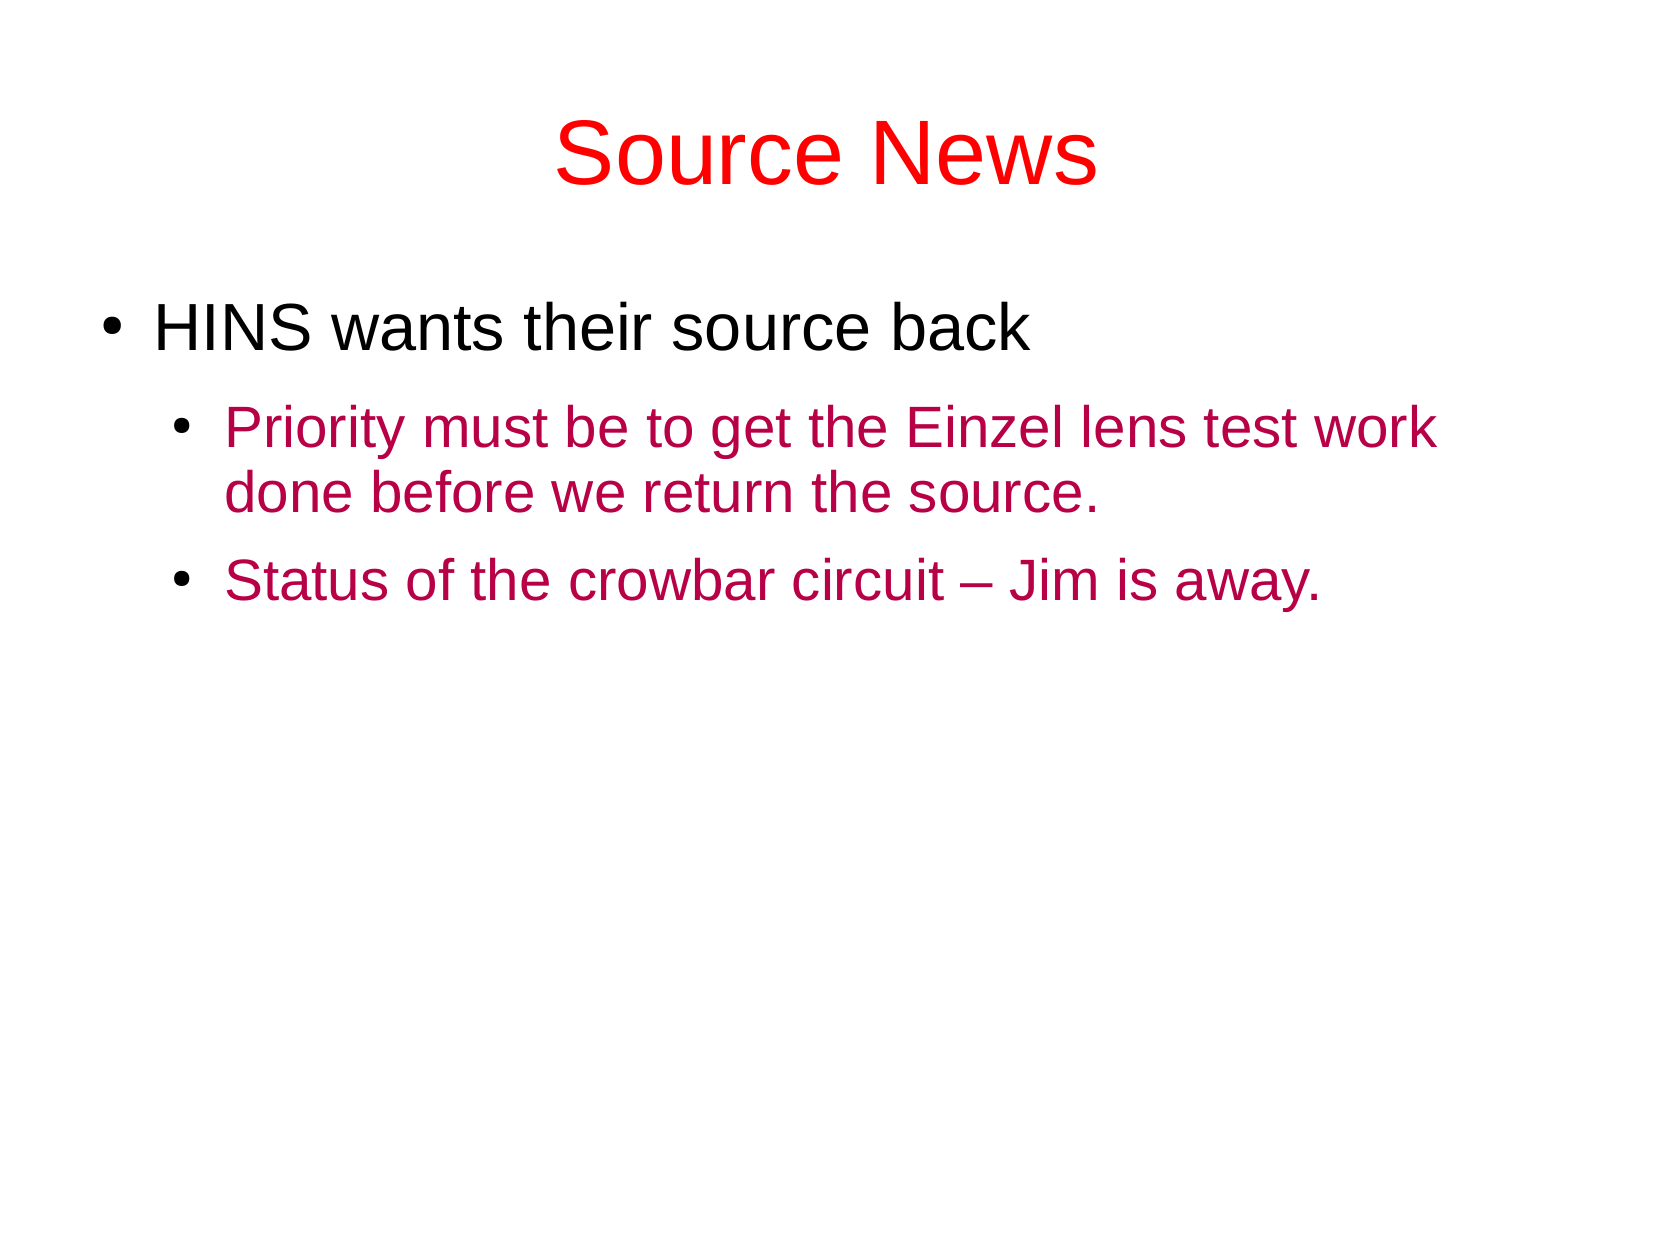

# Source News
HINS wants their source back
Priority must be to get the Einzel lens test work done before we return the source.
Status of the crowbar circuit – Jim is away.